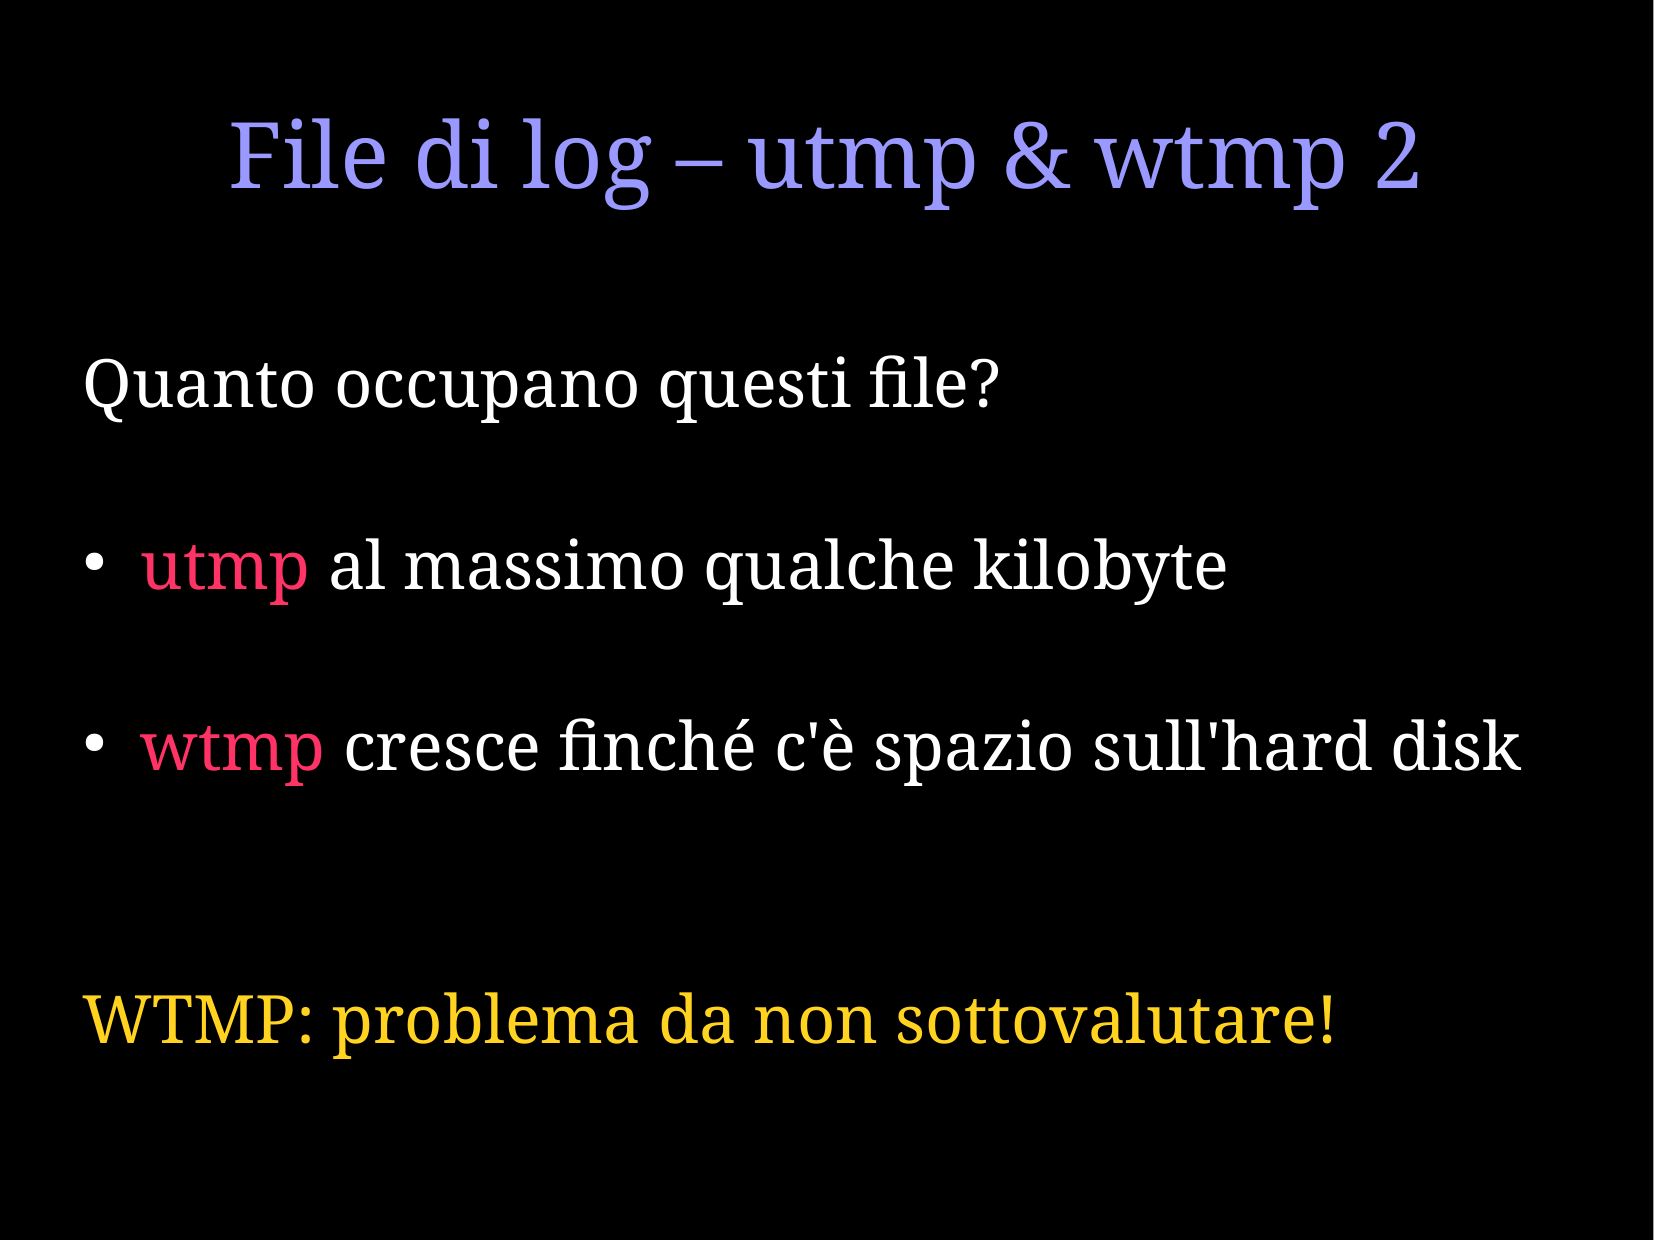

# File di log – utmp & wtmp 2
Quanto occupano questi file?
 utmp al massimo qualche kilobyte
 wtmp cresce finché c'è spazio sull'hard disk
WTMP: problema da non sottovalutare!